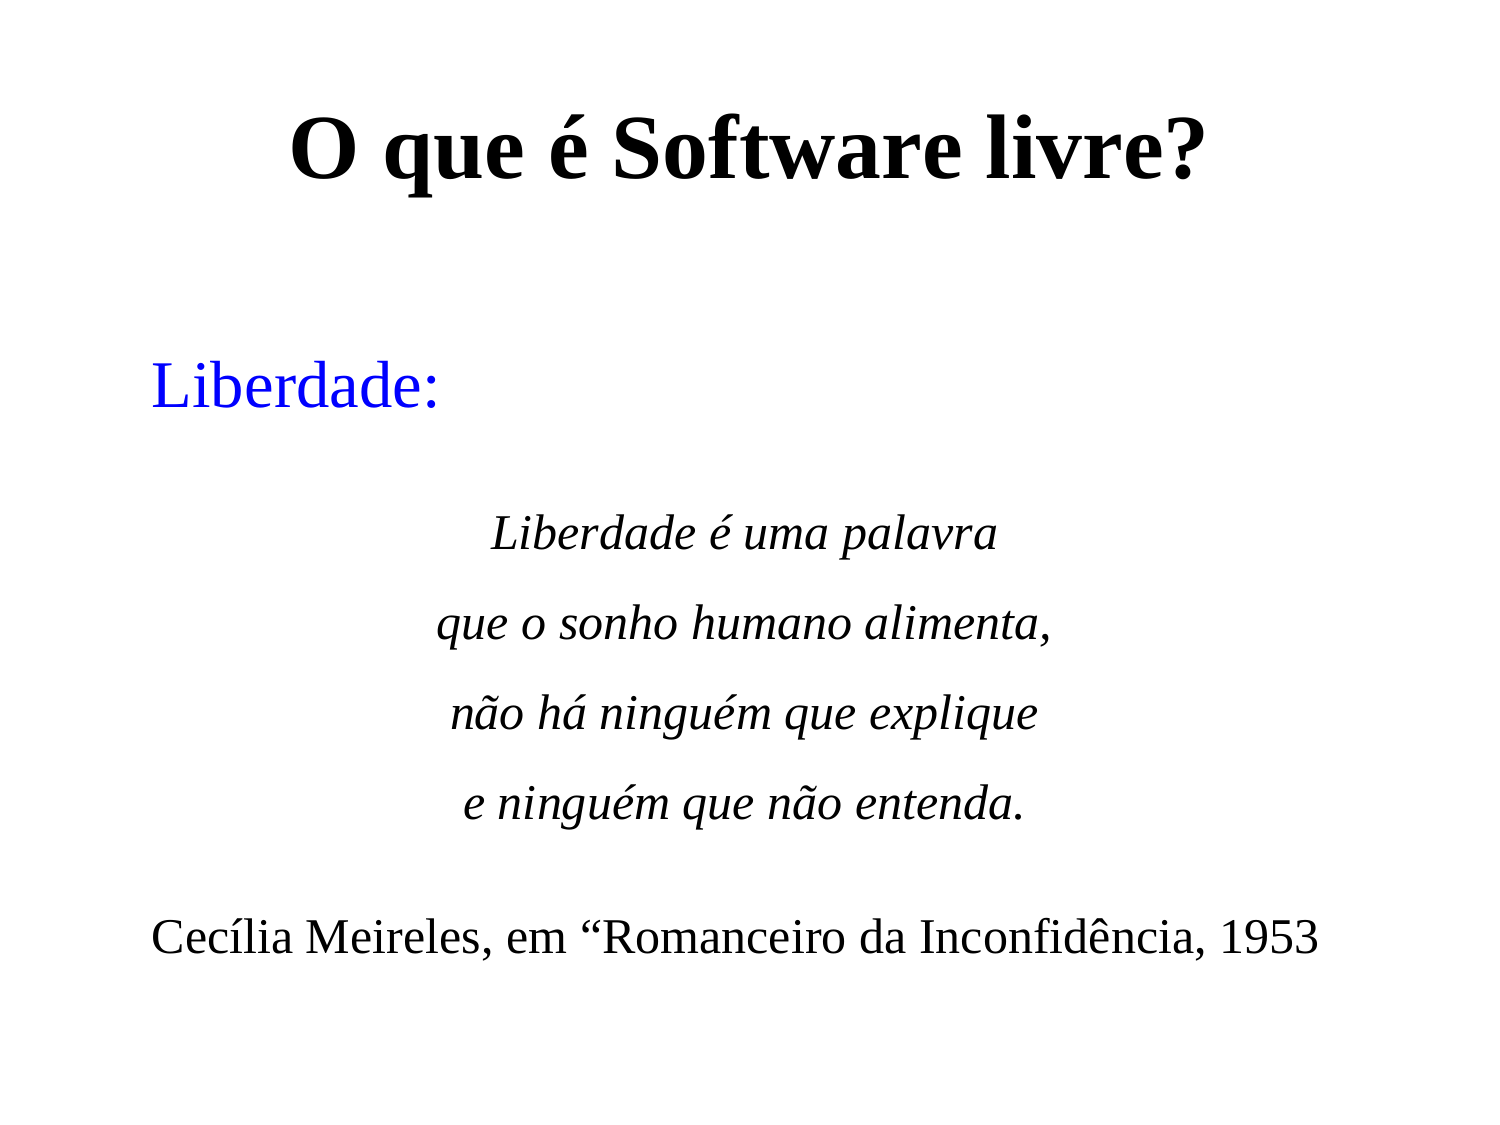

# O que é Software livre?
Liberdade:
Liberdade é uma palavra
que o sonho humano alimenta,
não há ninguém que explique
e ninguém que não entenda.
Cecília Meireles, em “Romanceiro da Inconfidência, 1953